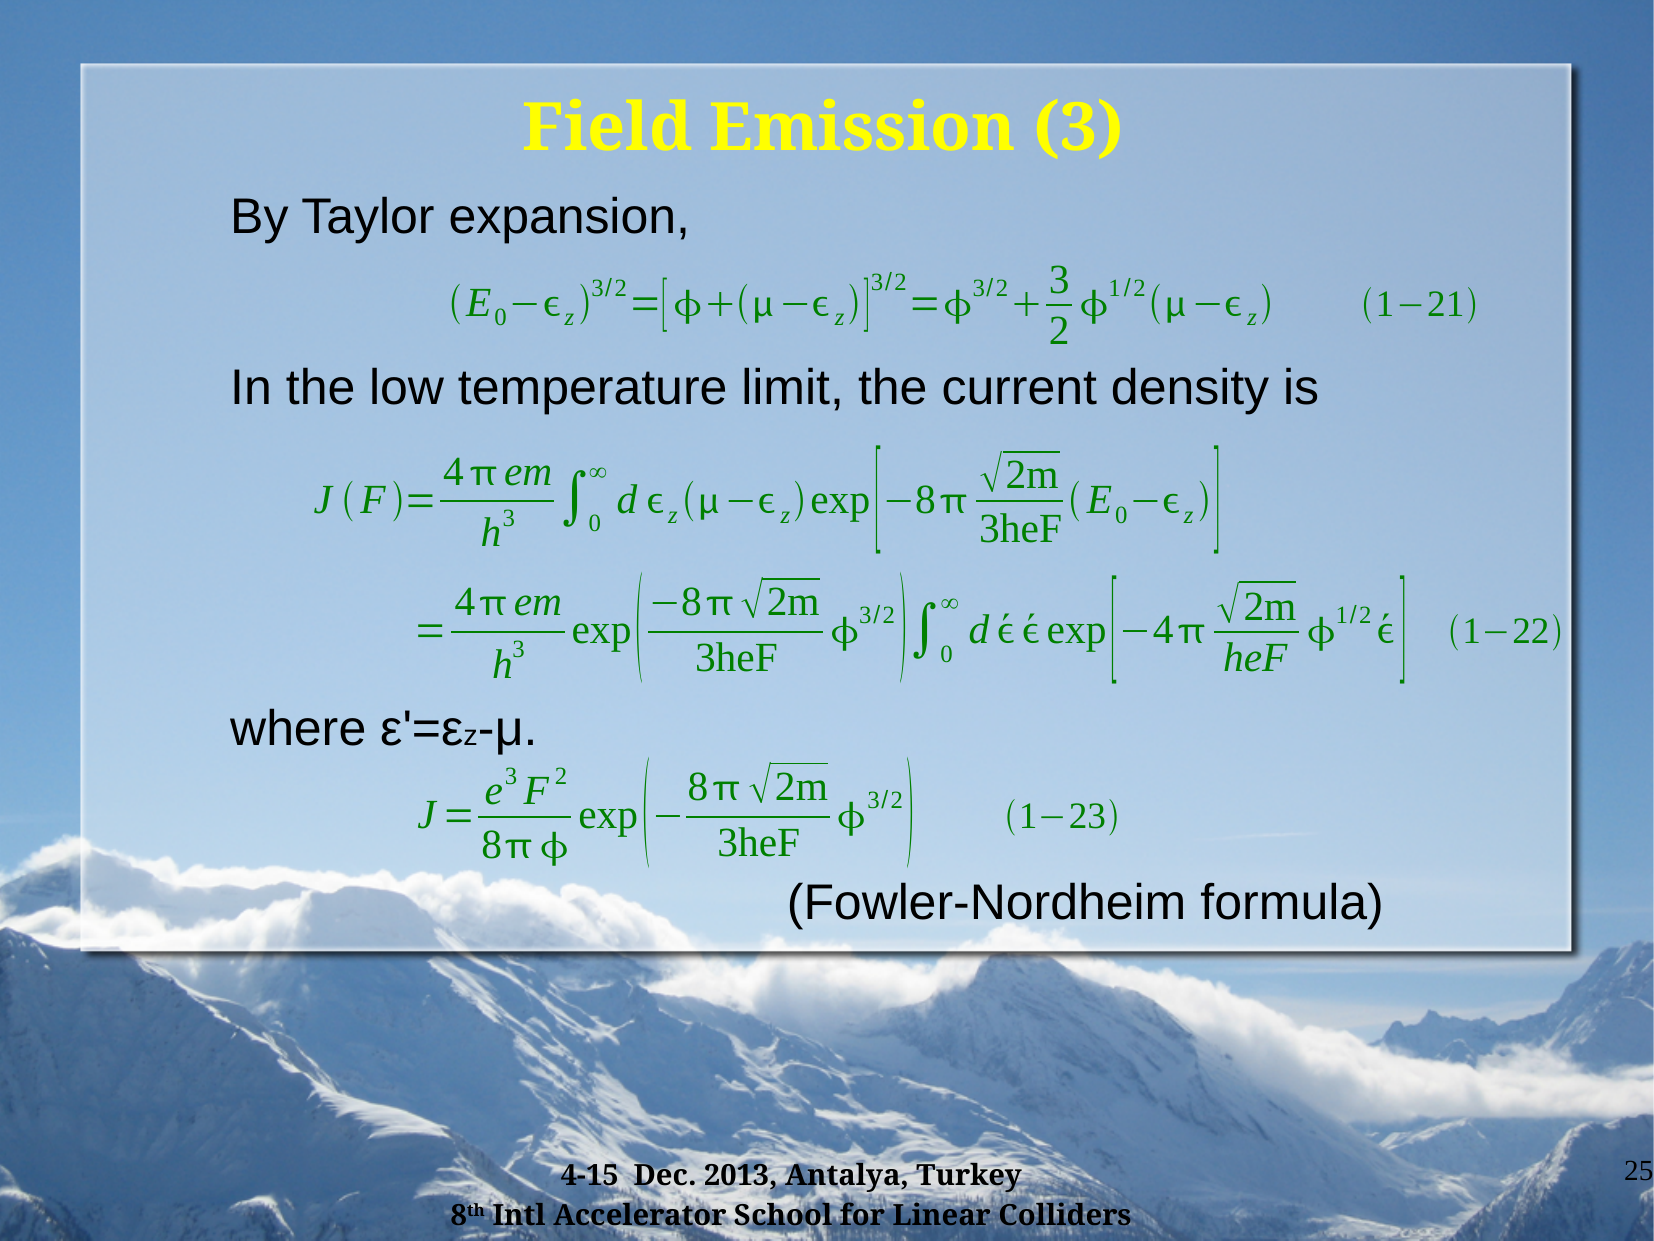

# Field Emission (3)
By Taylor expansion,
In the low temperature limit, the current density is
where ε'=εz-μ.
(Fowler-Nordheim formula)
25